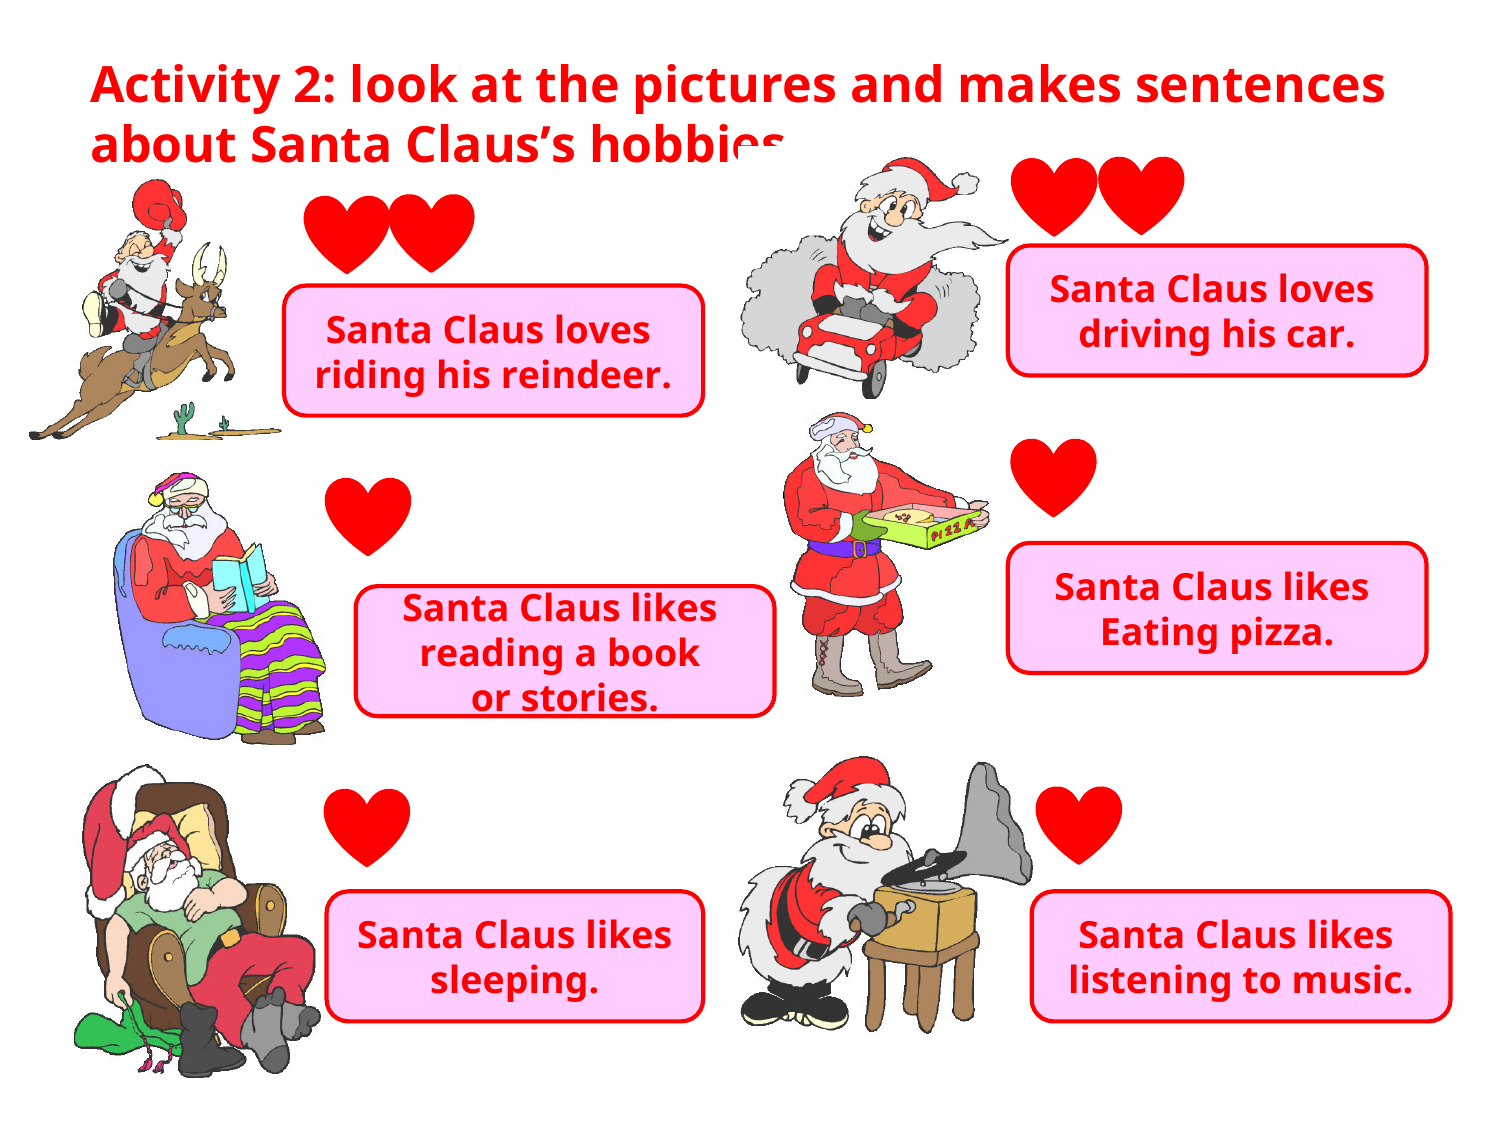

# Activity 2: look at the pictures and makes sentences about Santa Claus’s hobbies.
Santa Claus loves
driving his car.
Santa Claus loves
riding his reindeer.
Santa Claus likes
Eating pizza.
Santa Claus likes
reading a book
or stories.
Santa Claus likes
sleeping.
Santa Claus likes
listening to music.